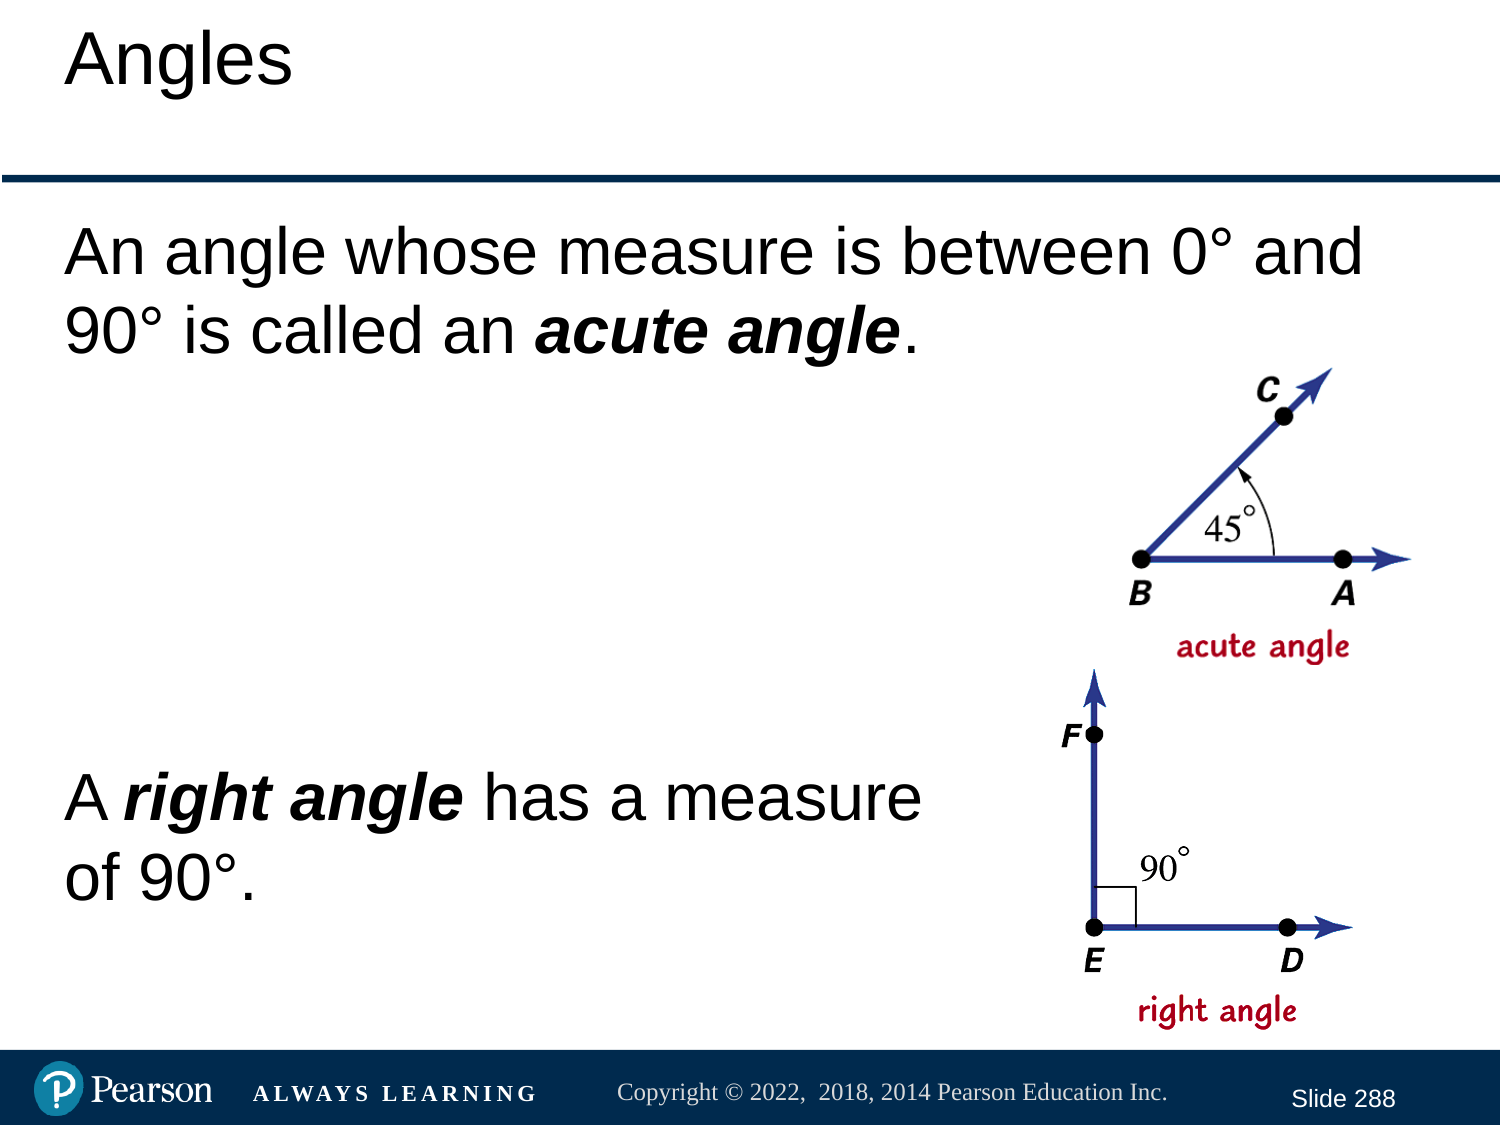

# Angles
An angle whose measure is between 0° and 90° is called an acute angle.
A right angle has a measure
of 90°.